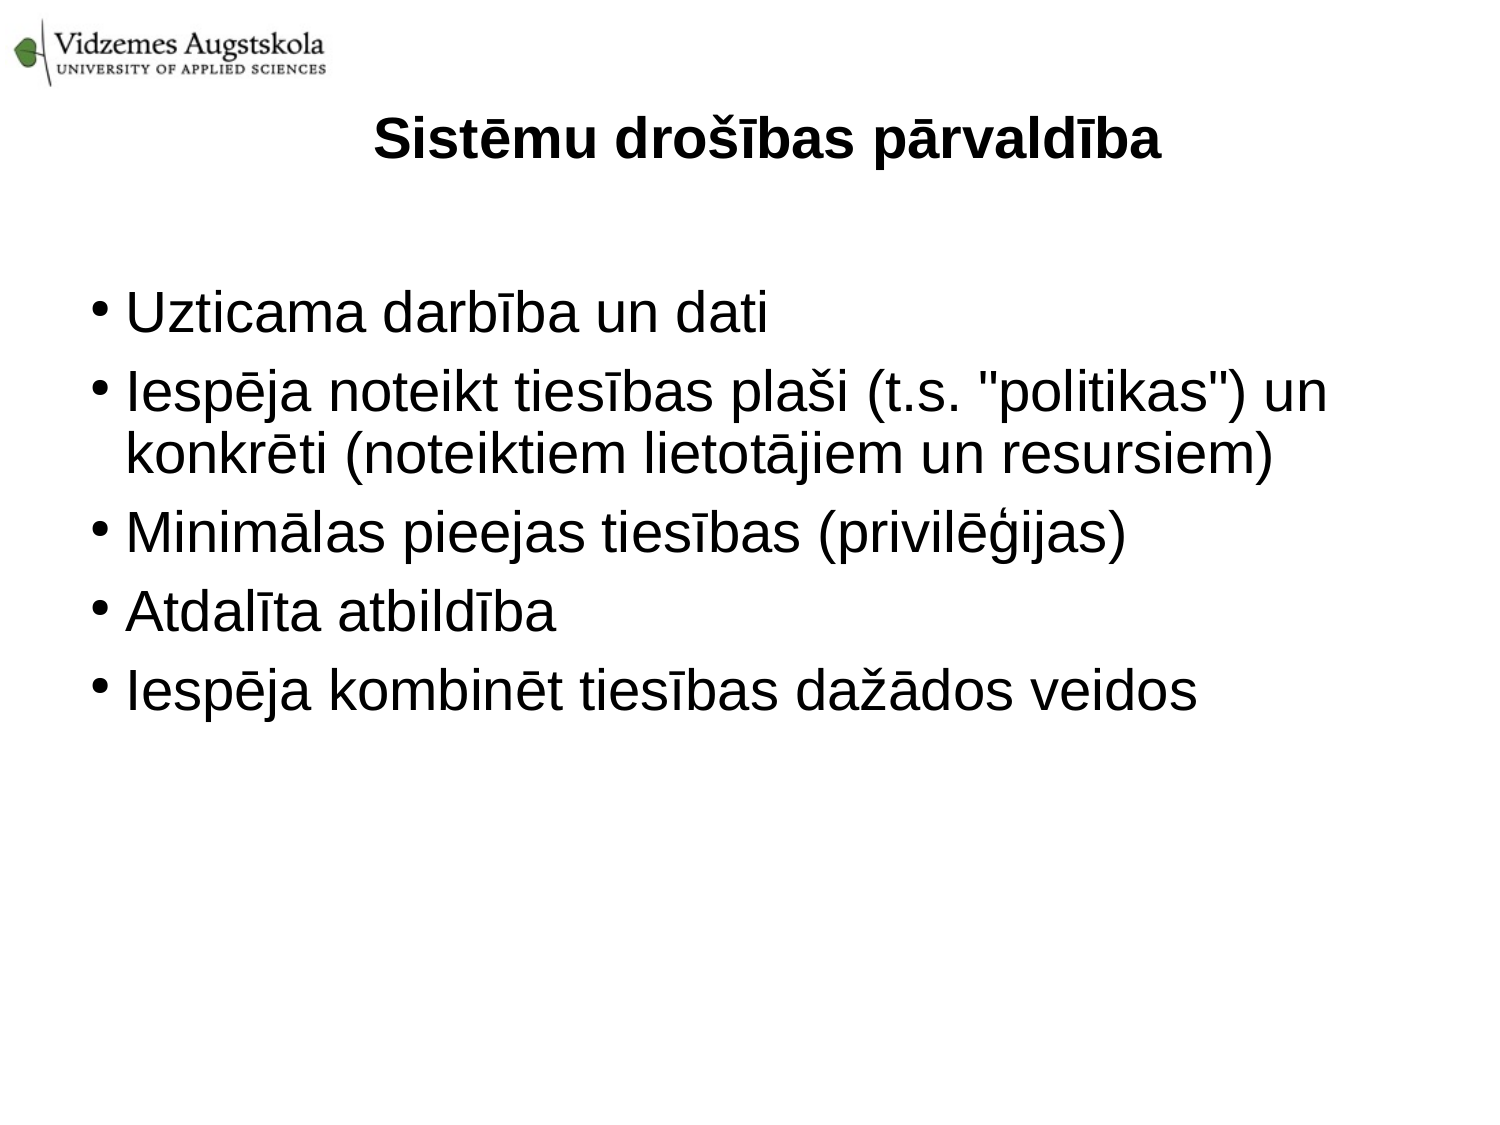

# Sistēmu drošības pārvaldība
Uzticama darbība un dati
Iespēja noteikt tiesības plaši (t.s. "politikas") un konkrēti (noteiktiem lietotājiem un resursiem)
Minimālas pieejas tiesības (privilēģijas)
Atdalīta atbildība
Iespēja kombinēt tiesības dažādos veidos